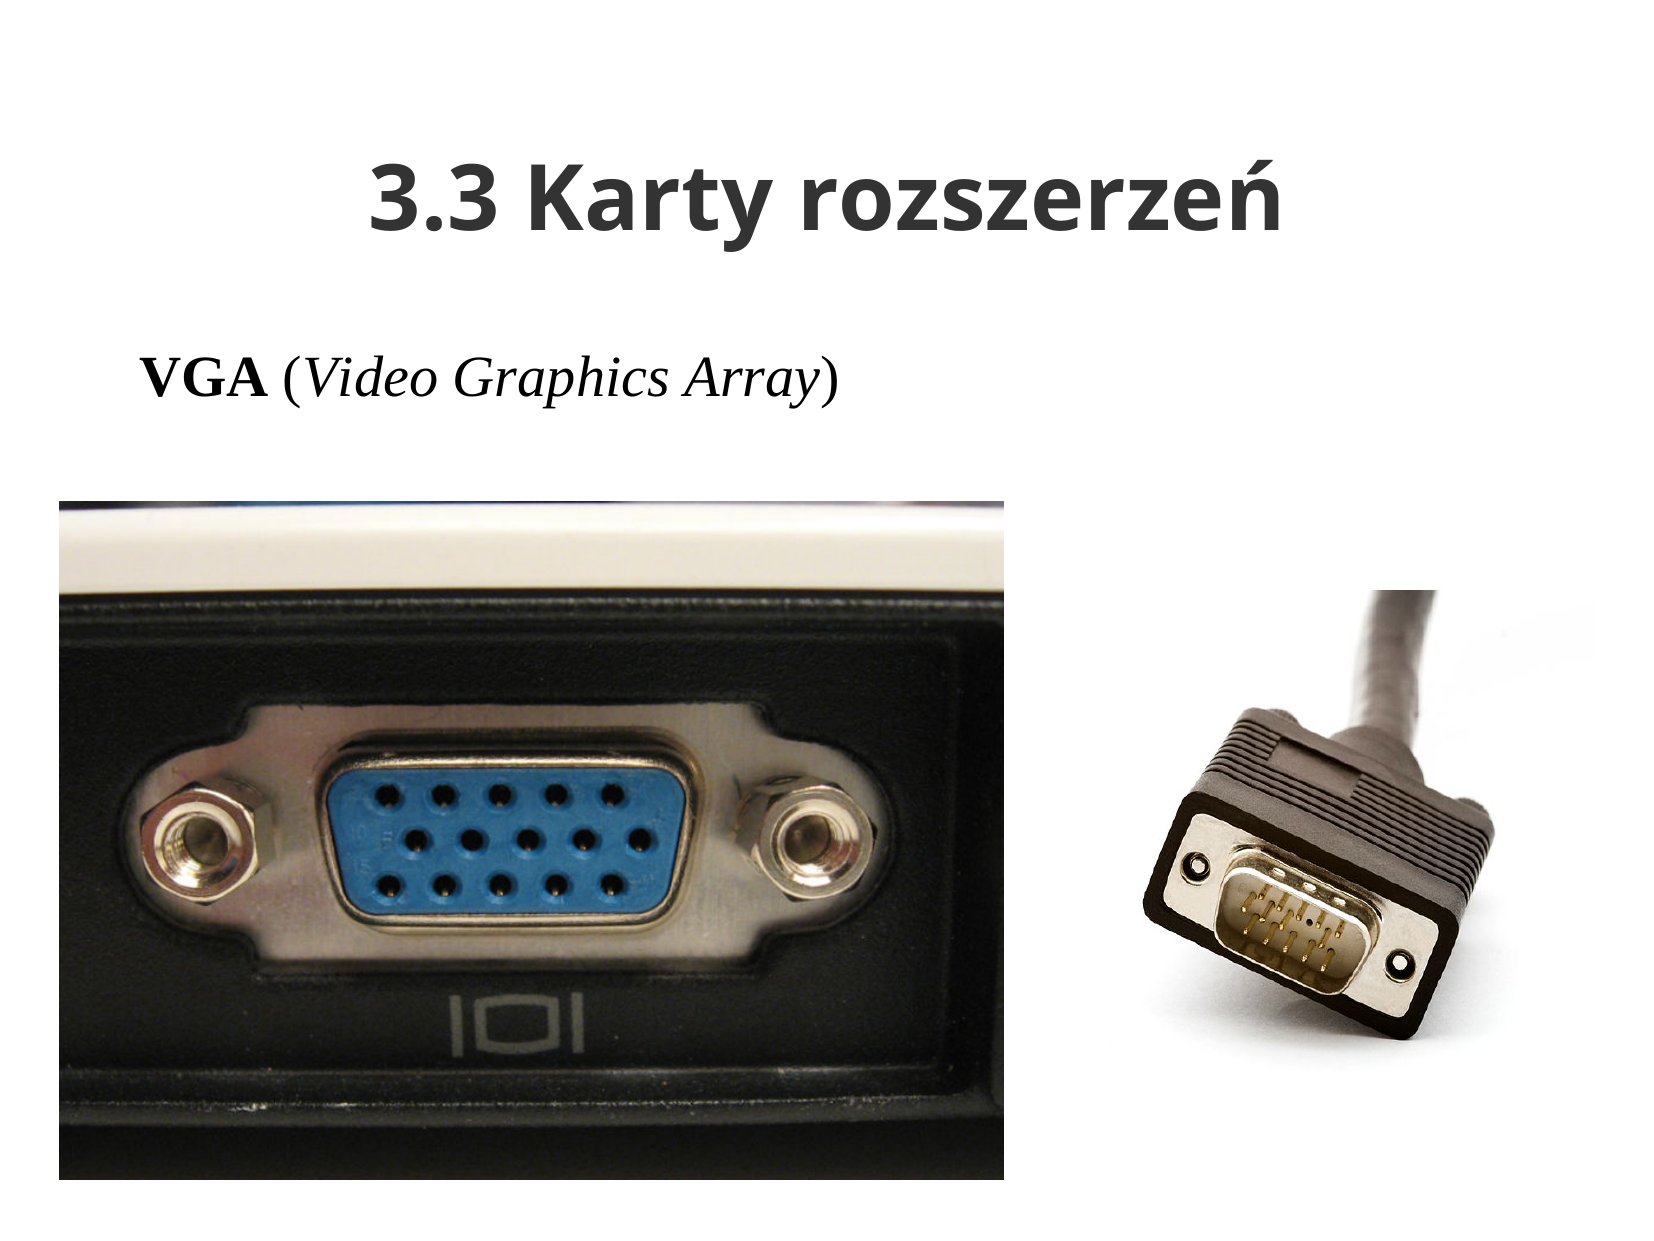

# 3.3 Karty rozszerzeń
VGA (Video Graphics Array)